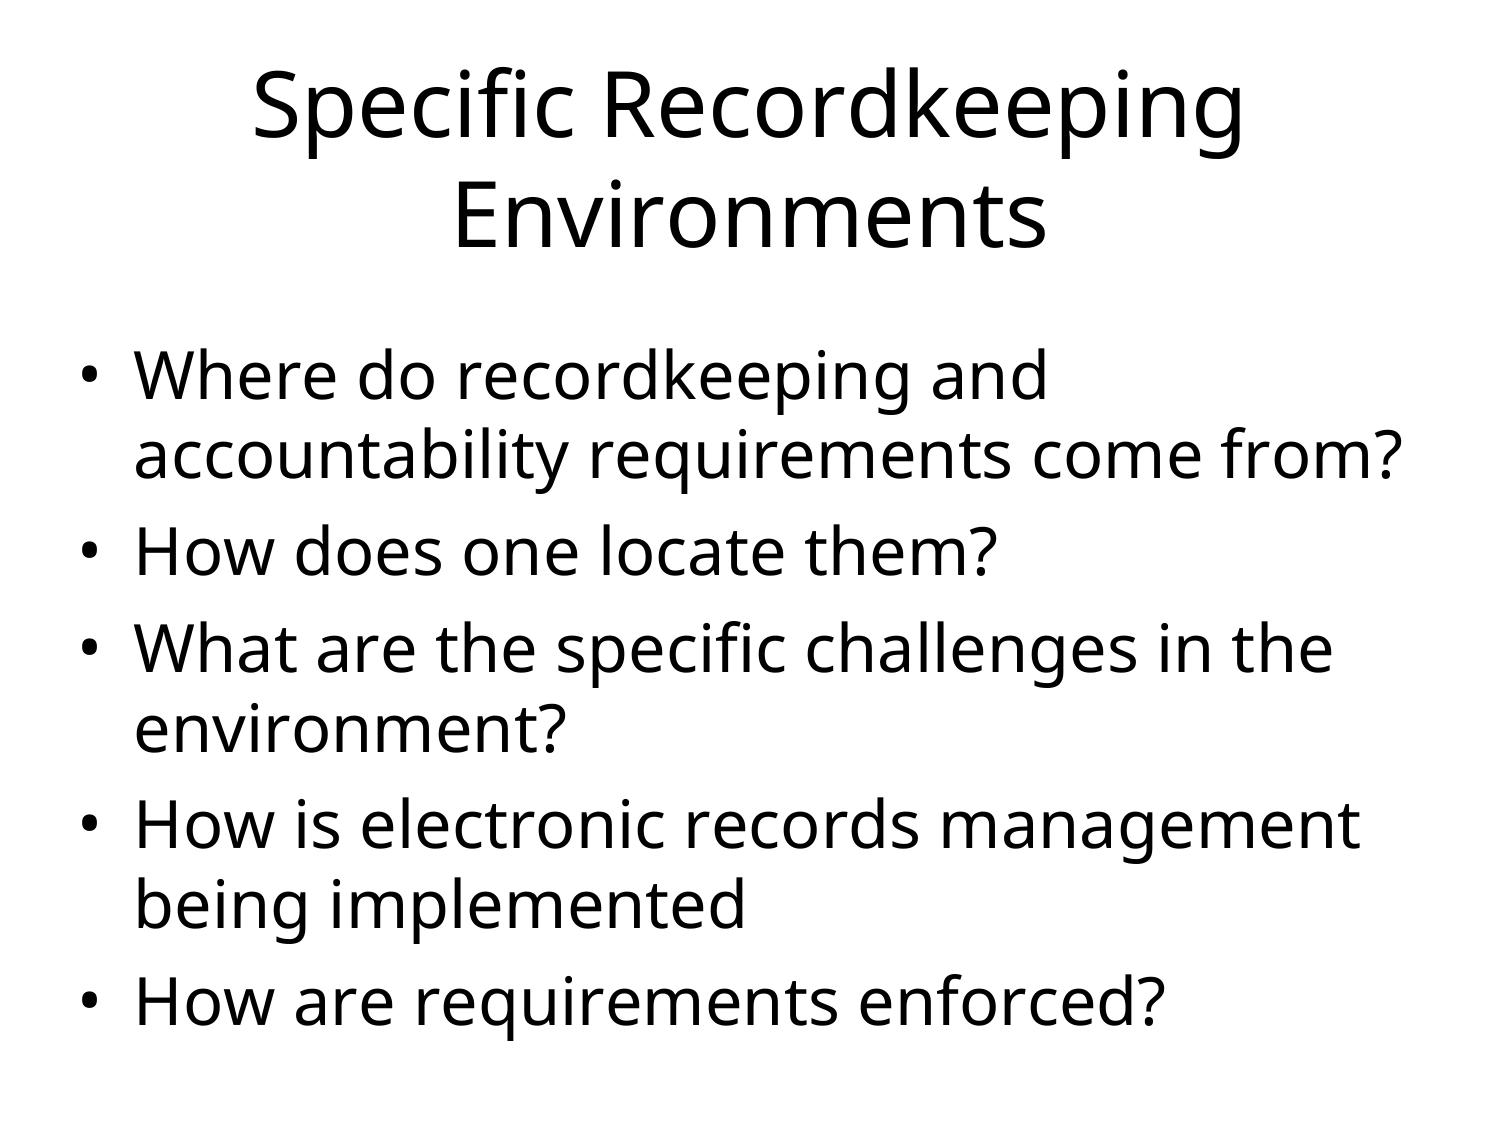

# Specific Recordkeeping Environments
Where do recordkeeping and accountability requirements come from?
How does one locate them?
What are the specific challenges in the environment?
How is electronic records management being implemented
How are requirements enforced?